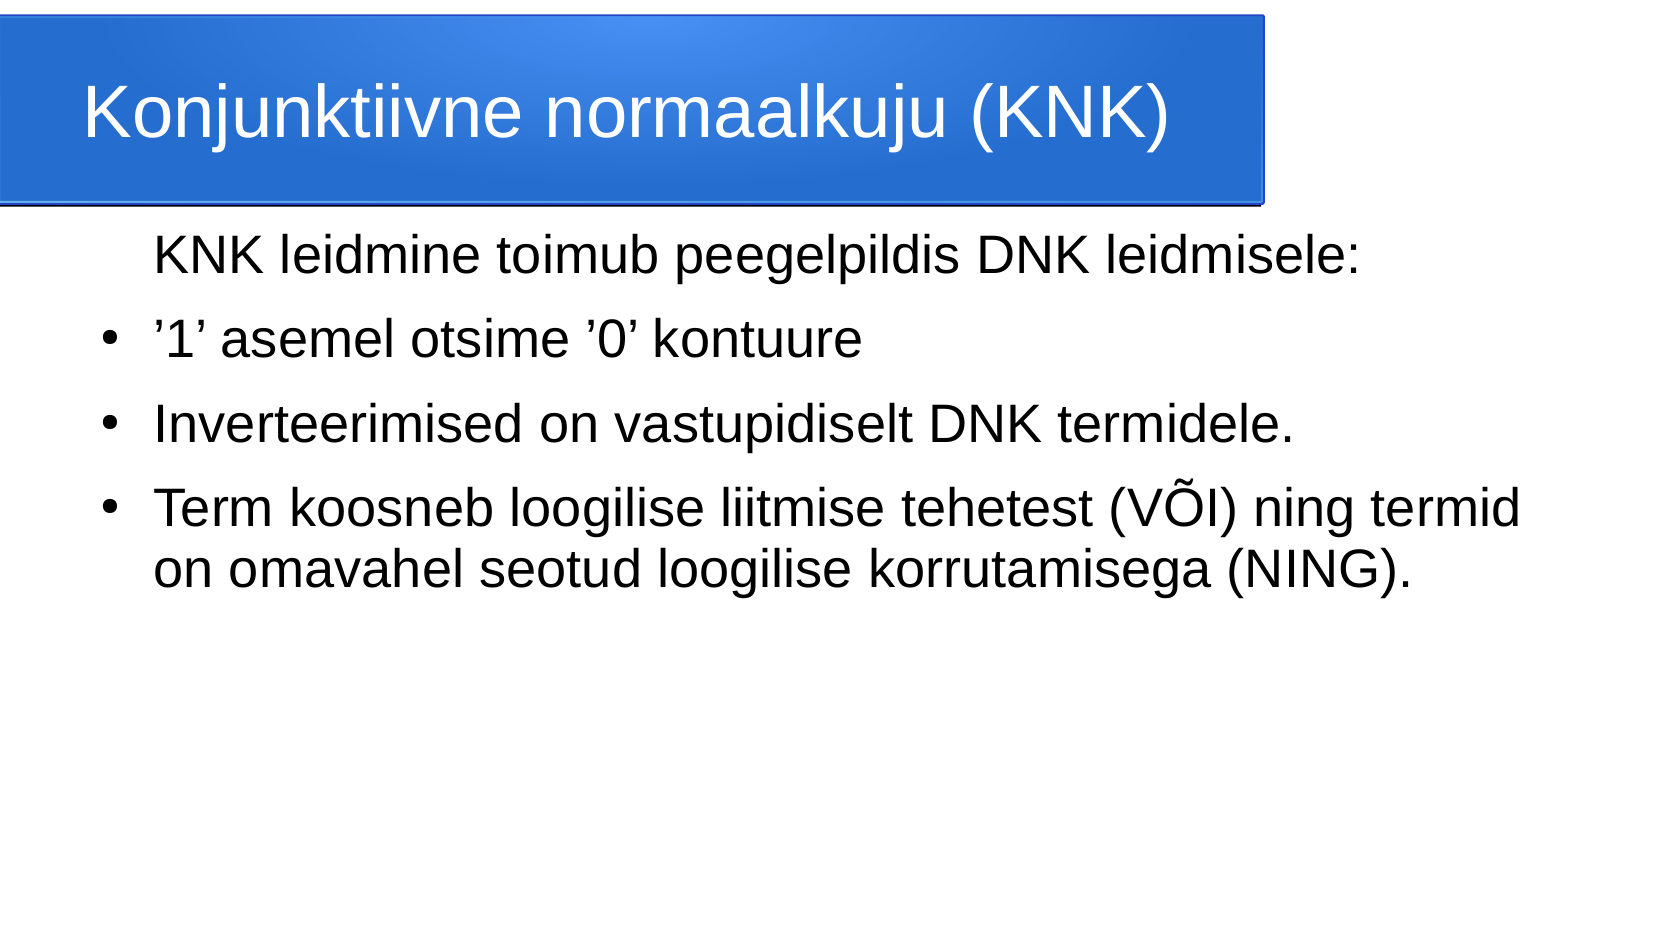

# Konjunktiivne normaalkuju (KNK)
KNK leidmine toimub peegelpildis DNK leidmisele:
’1’ asemel otsime ’0’ kontuure
Inverteerimised on vastupidiselt DNK termidele.
Term koosneb loogilise liitmise tehetest (VÕI) ning termid on omavahel seotud loogilise korrutamisega (NING).